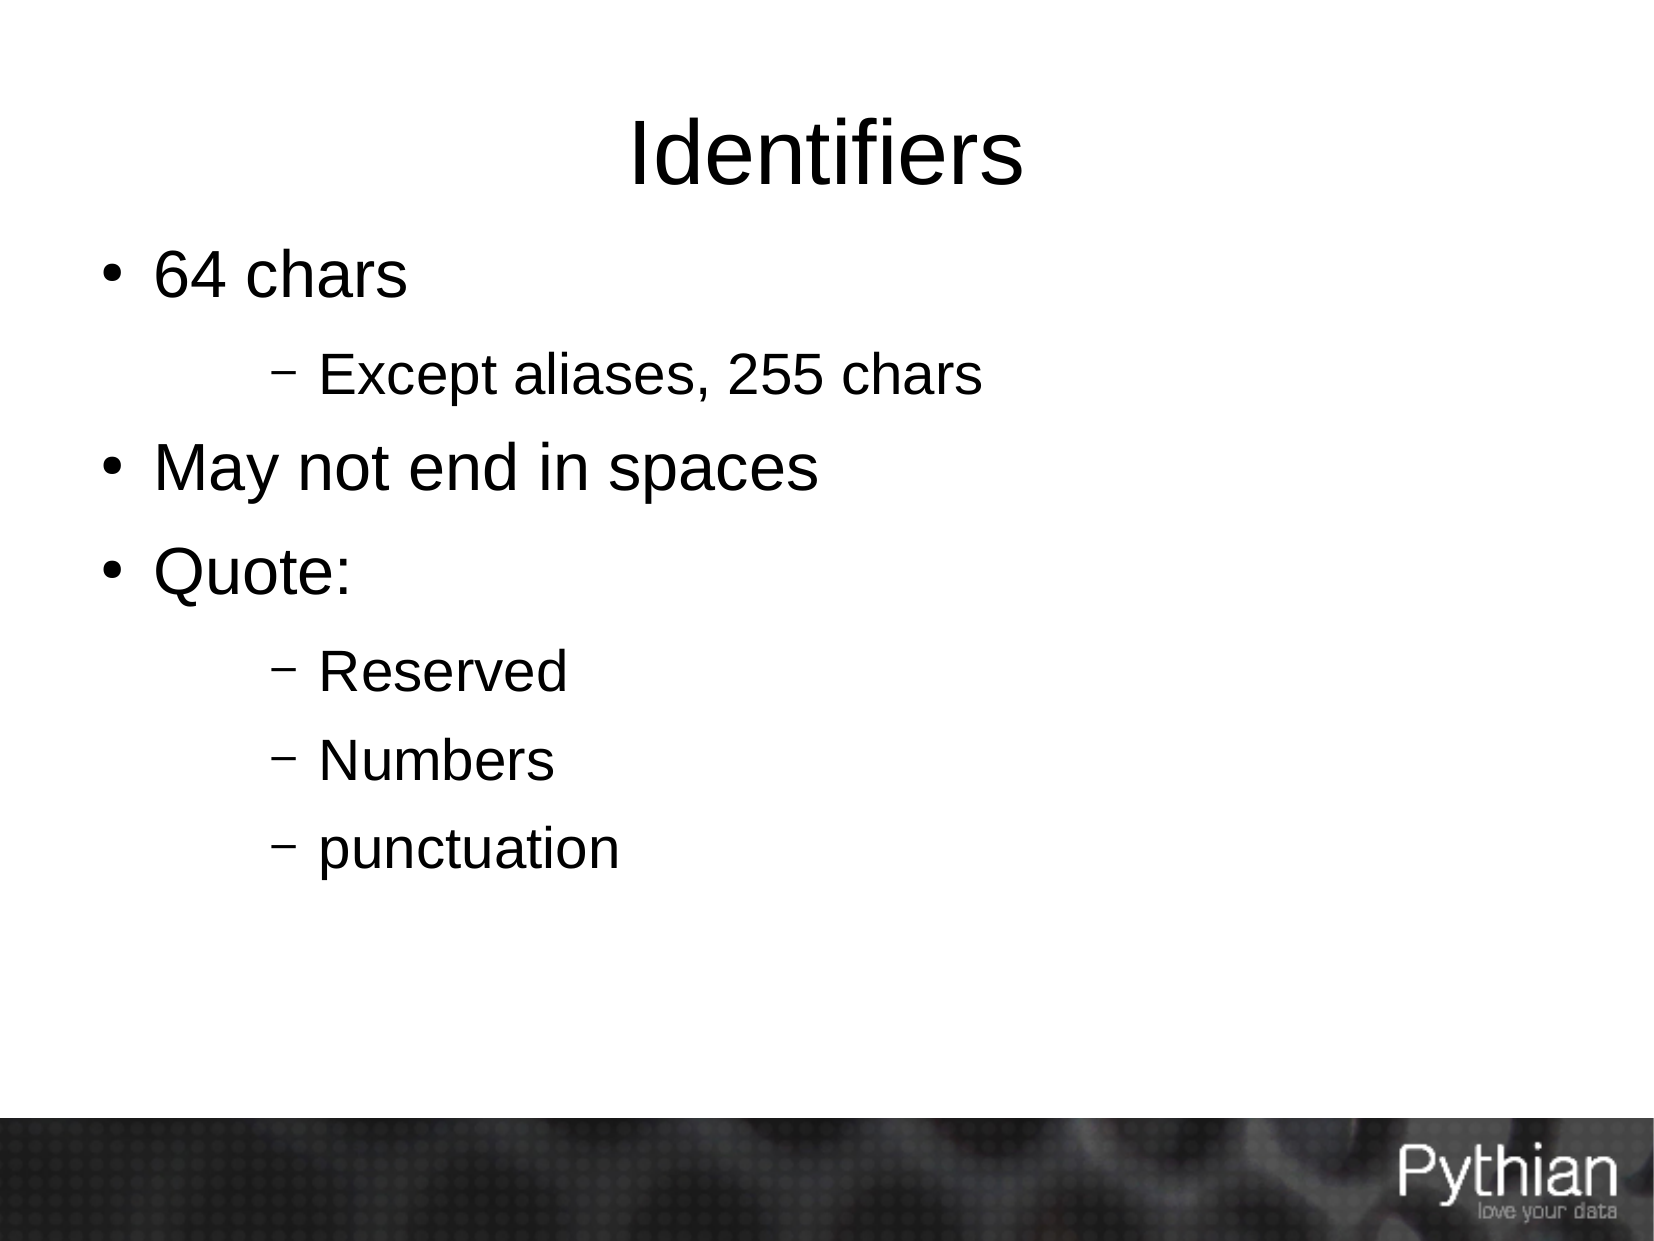

# Identifiers
64 chars
Except aliases, 255 chars
May not end in spaces
Quote:
Reserved
Numbers
punctuation